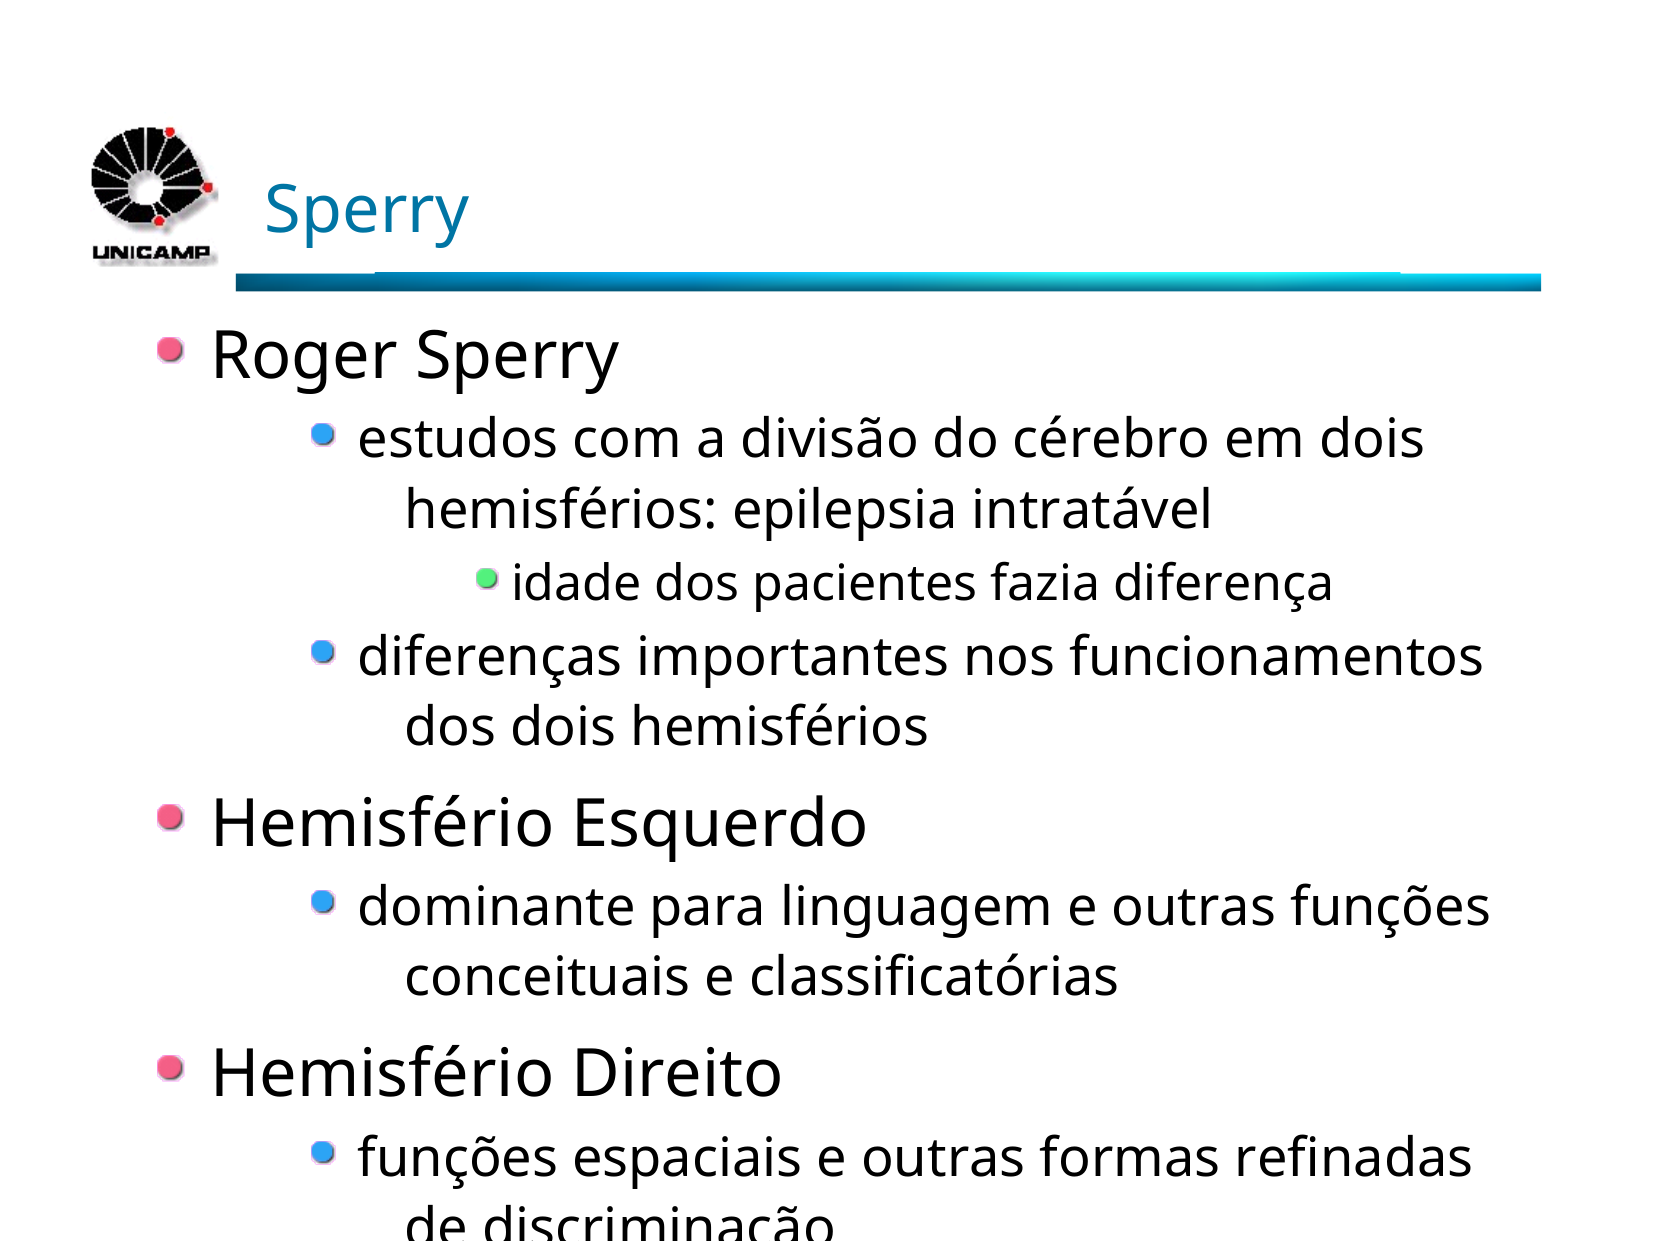

# Sperry
Roger Sperry
estudos com a divisão do cérebro em dois hemisférios: epilepsia intratável
idade dos pacientes fazia diferença
diferenças importantes nos funcionamentos dos dois hemisférios
Hemisfério Esquerdo
dominante para linguagem e outras funções conceituais e classificatórias
Hemisfério Direito
funções espaciais e outras formas refinadas de discriminação